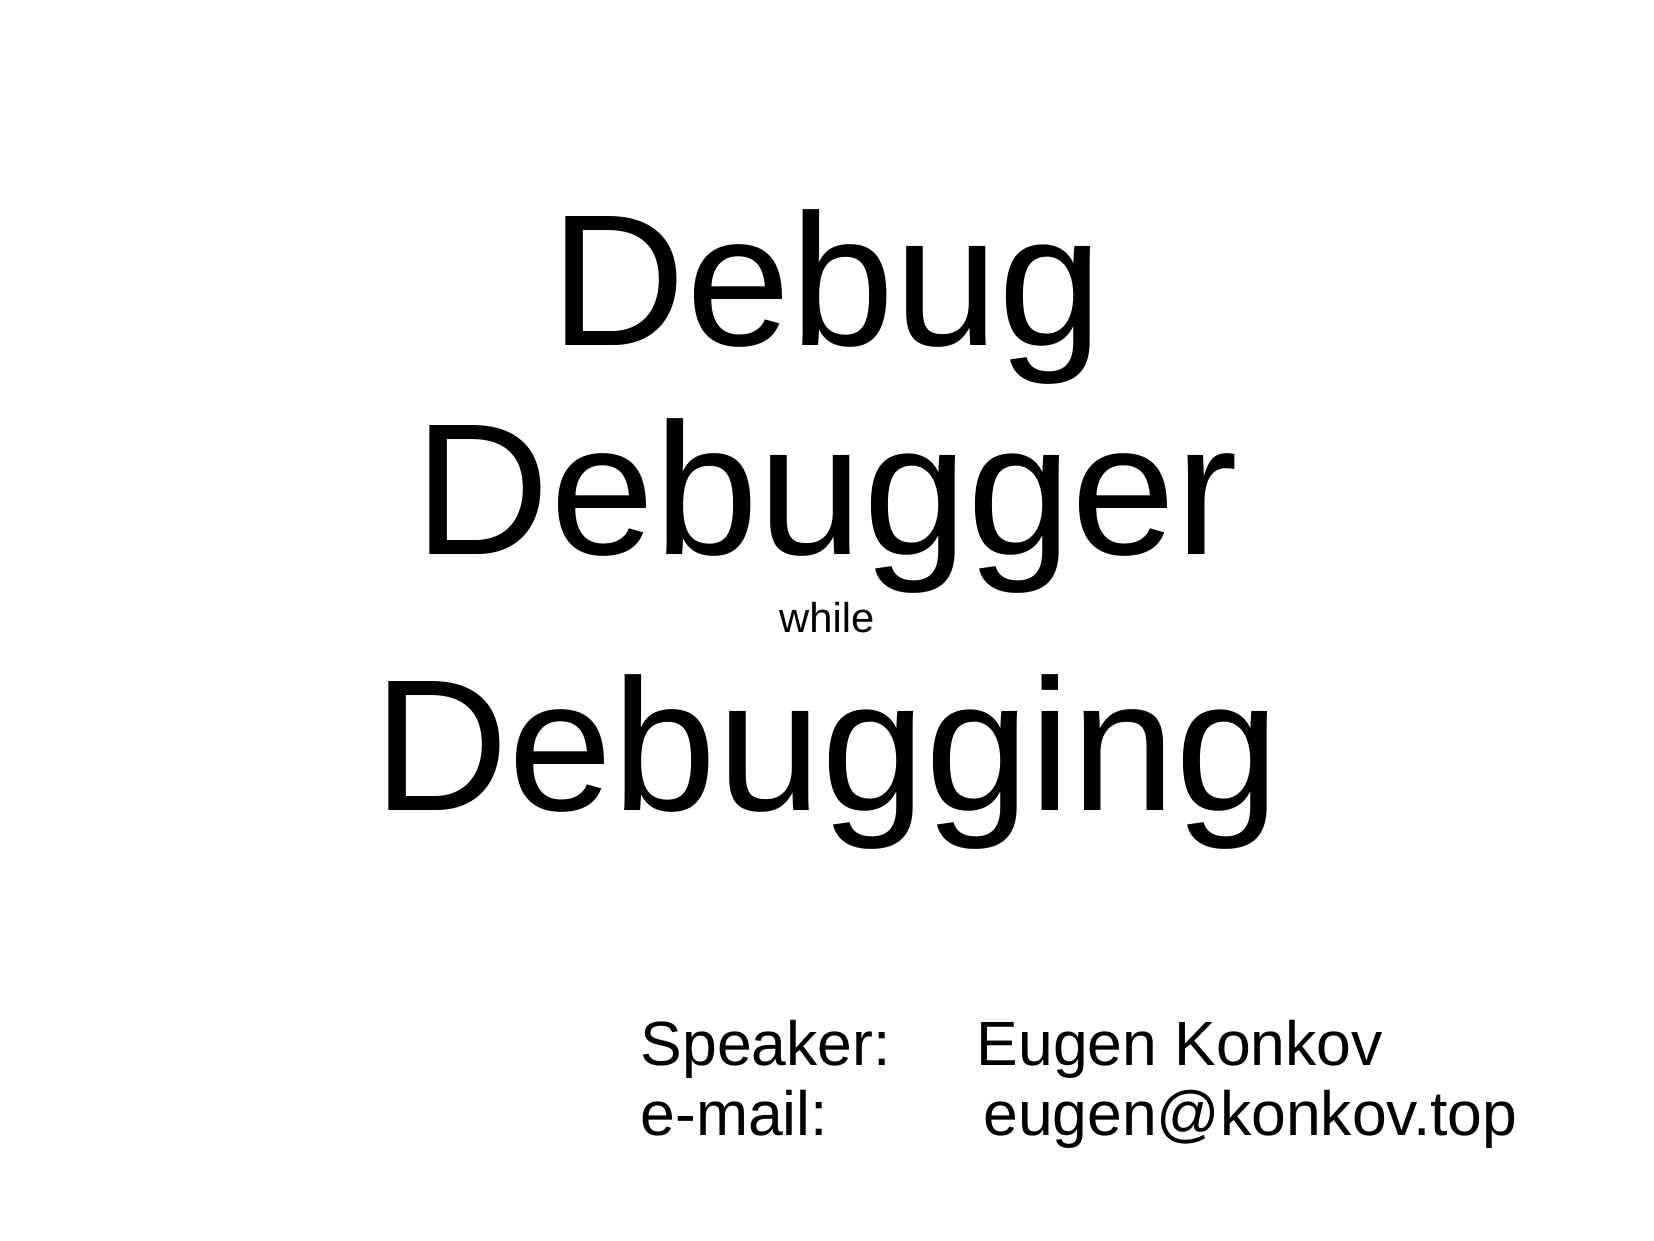

# Debug
Debugger
while
Debugging
Speaker: Eugen Konkov
e-mail: eugen@konkov.top